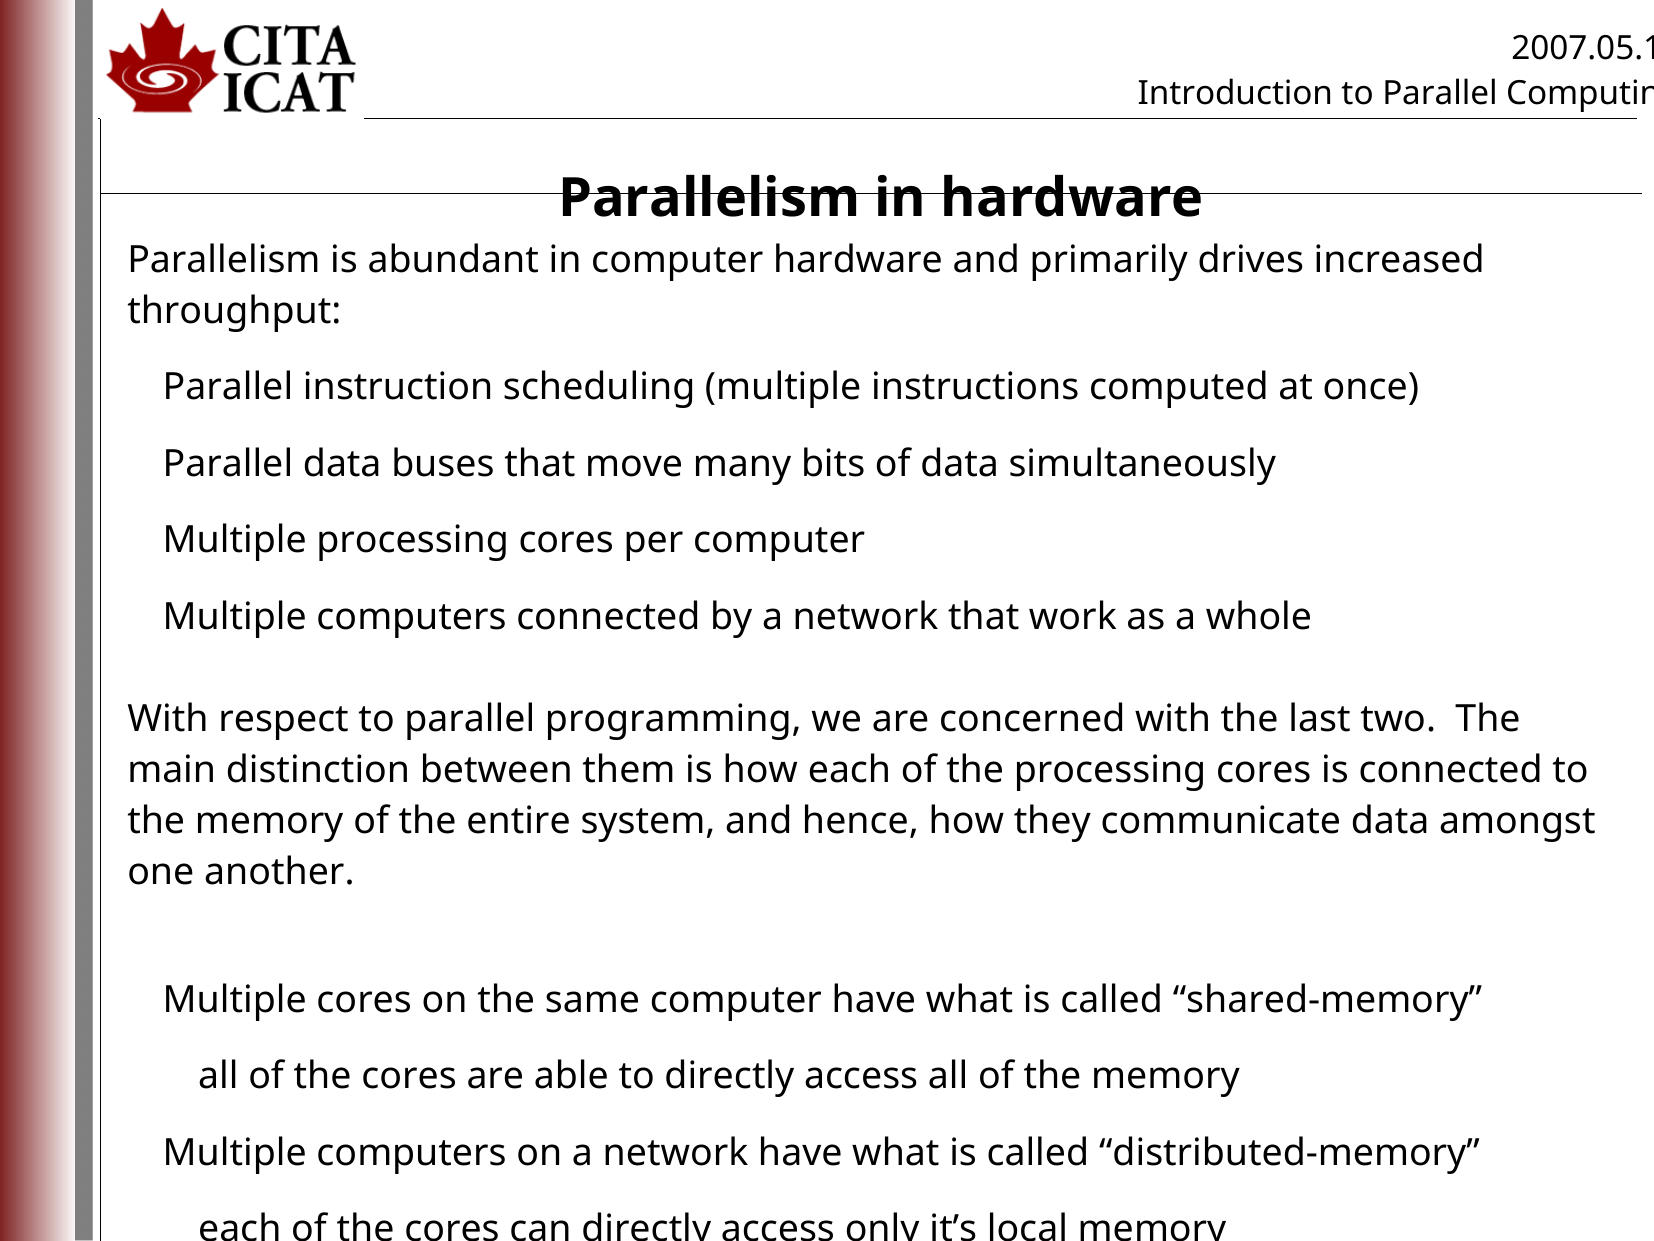

2007.05.18
Introduction to Parallel Computing
Parallelism in hardware
Parallelism is abundant in computer hardware and primarily drives increased throughput:
Parallel instruction scheduling (multiple instructions computed at once)
Parallel data buses that move many bits of data simultaneously
Multiple processing cores per computer
Multiple computers connected by a network that work as a whole
With respect to parallel programming, we are concerned with the last two. The main distinction between them is how each of the processing cores is connected to the memory of the entire system, and hence, how they communicate data amongst one another.
Multiple cores on the same computer have what is called “shared-memory”
all of the cores are able to directly access all of the memory
Multiple computers on a network have what is called “distributed-memory”
each of the cores can directly access only it’s local memory
The line between these are often blurred, and modern platforms are primarily a combination of the two.